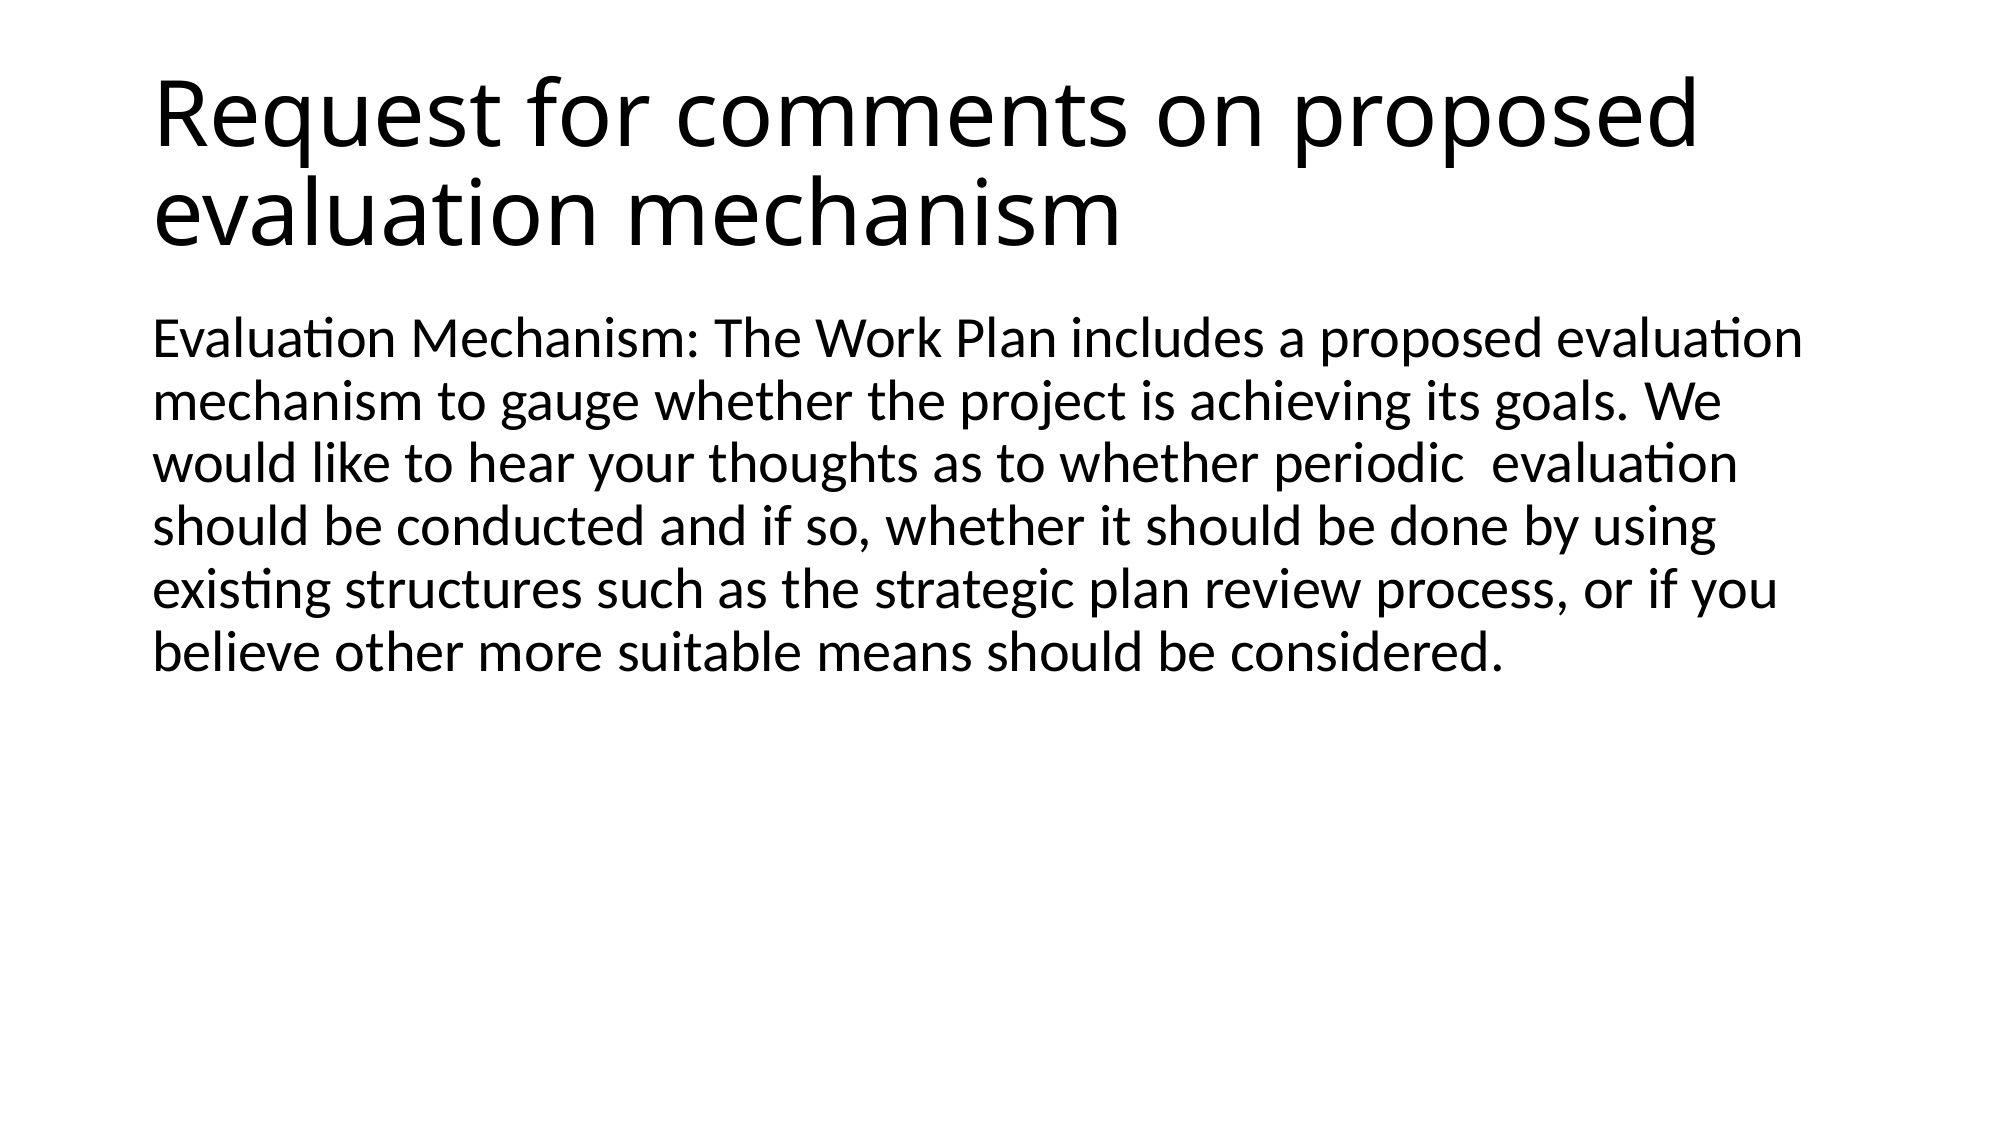

# Request for comments on proposed evaluation mechanism
Evaluation Mechanism: The Work Plan includes a proposed evaluation mechanism to gauge whether the project is achieving its goals. We would like to hear your thoughts as to whether periodic evaluation should be conducted and if so, whether it should be done by using existing structures such as the strategic plan review process, or if you believe other more suitable means should be considered.